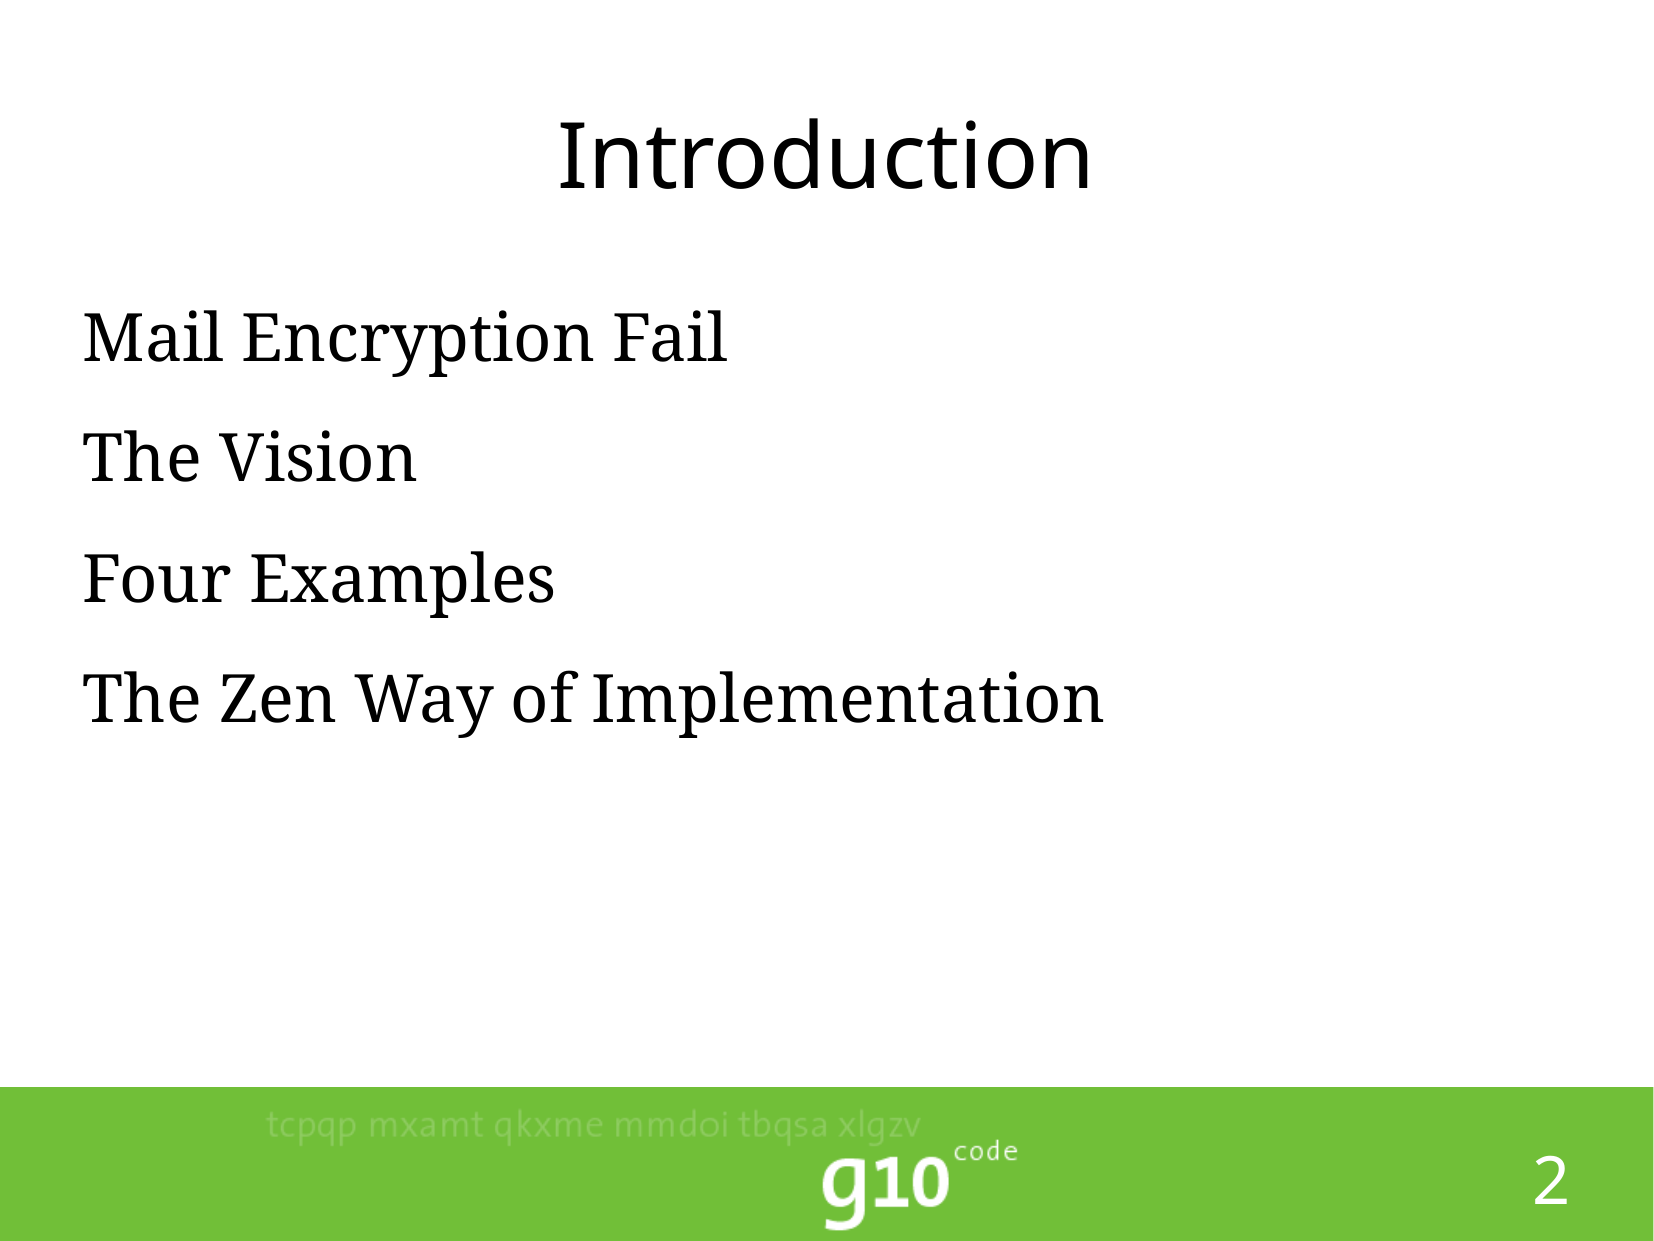

# Introduction
Mail Encryption Fail
The Vision
Four Examples
The Zen Way of Implementation
2